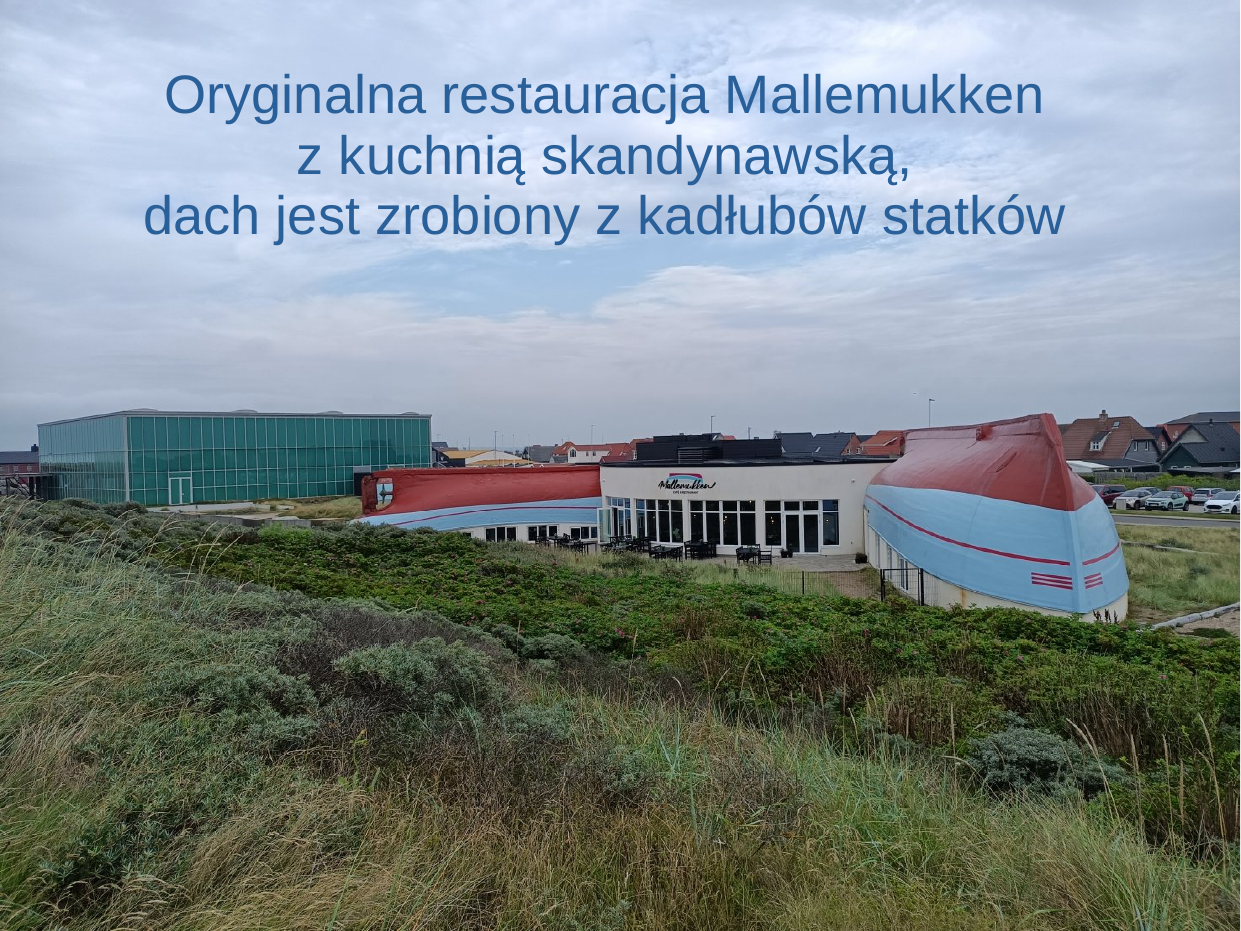

Oryginalna restauracja Mallemukken
z kuchnią skandynawską,
dach jest zrobiony z kadłubów statków